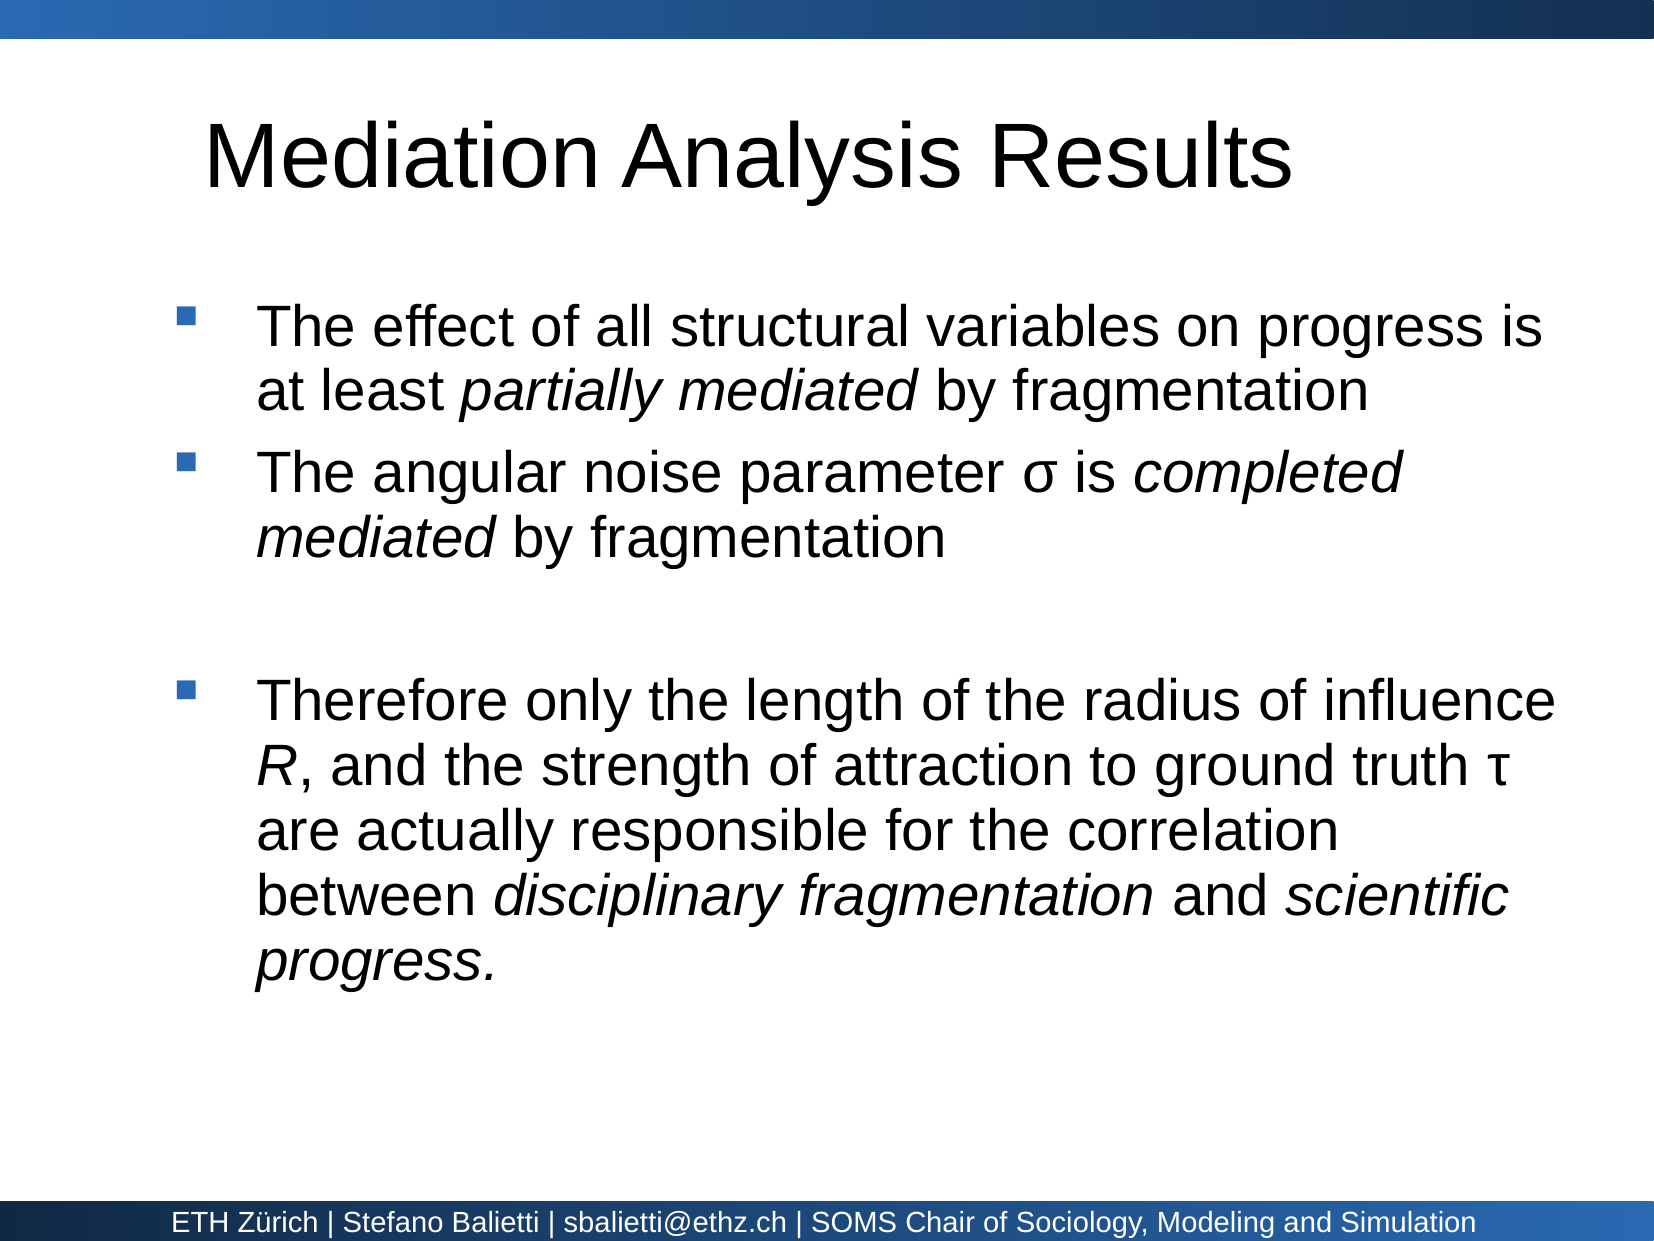

# Mediation Analysis Results
The effect of all structural variables on progress is at least partially mediated by fragmentation
The angular noise parameter σ is completed mediated by fragmentation
Therefore only the length of the radius of influence R, and the strength of attraction to ground truth τ are actually responsible for the correlation between disciplinary fragmentation and scientific progress.
 ETH Zürich | Stefano Balietti | sbalietti@ethz.ch | SOMS Chair of Sociology, Modeling and Simulation